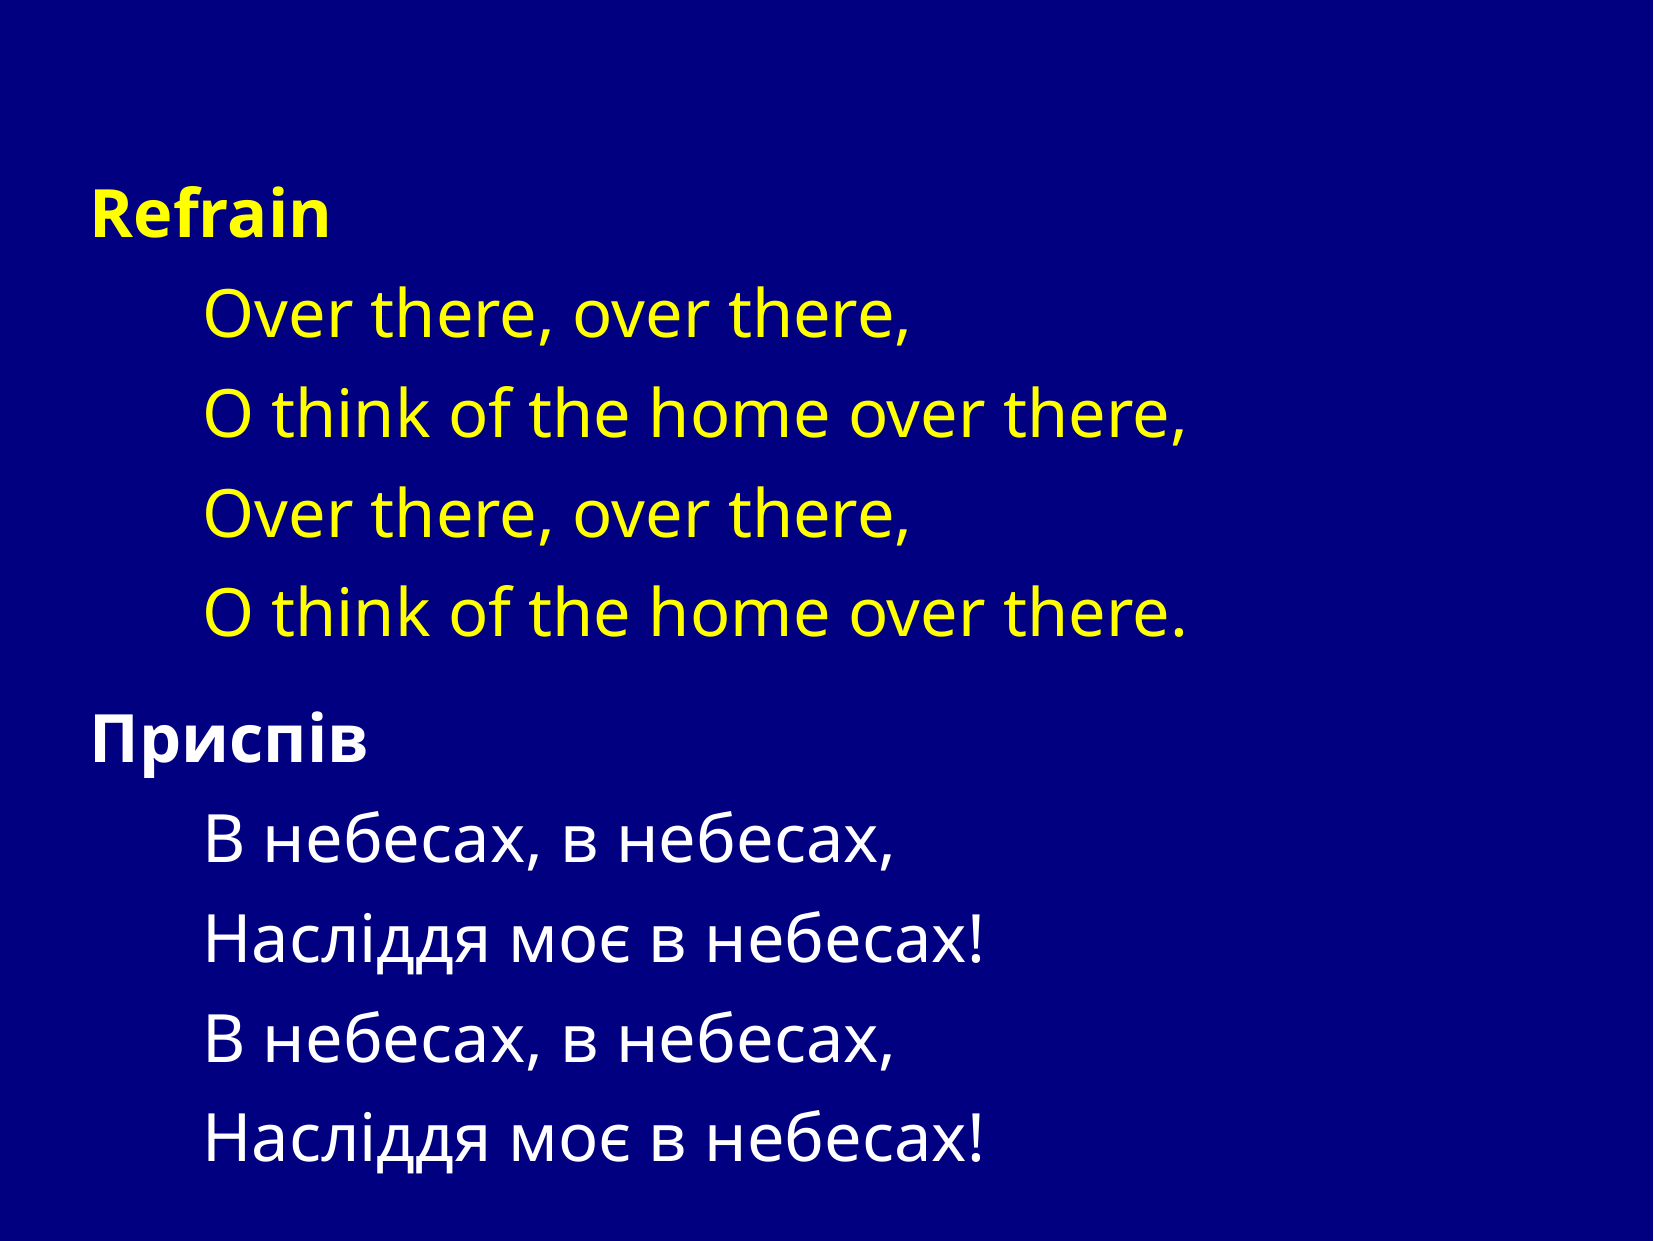

Refrain
	Over there, over there,
	O think of the home over there,
	Over there, over there,
	O think of the home over there.
Приспів
	В небесах, в небесах,
	Насліддя моє в небесах!
	В небесах, в небесах,
	Насліддя моє в небесах!